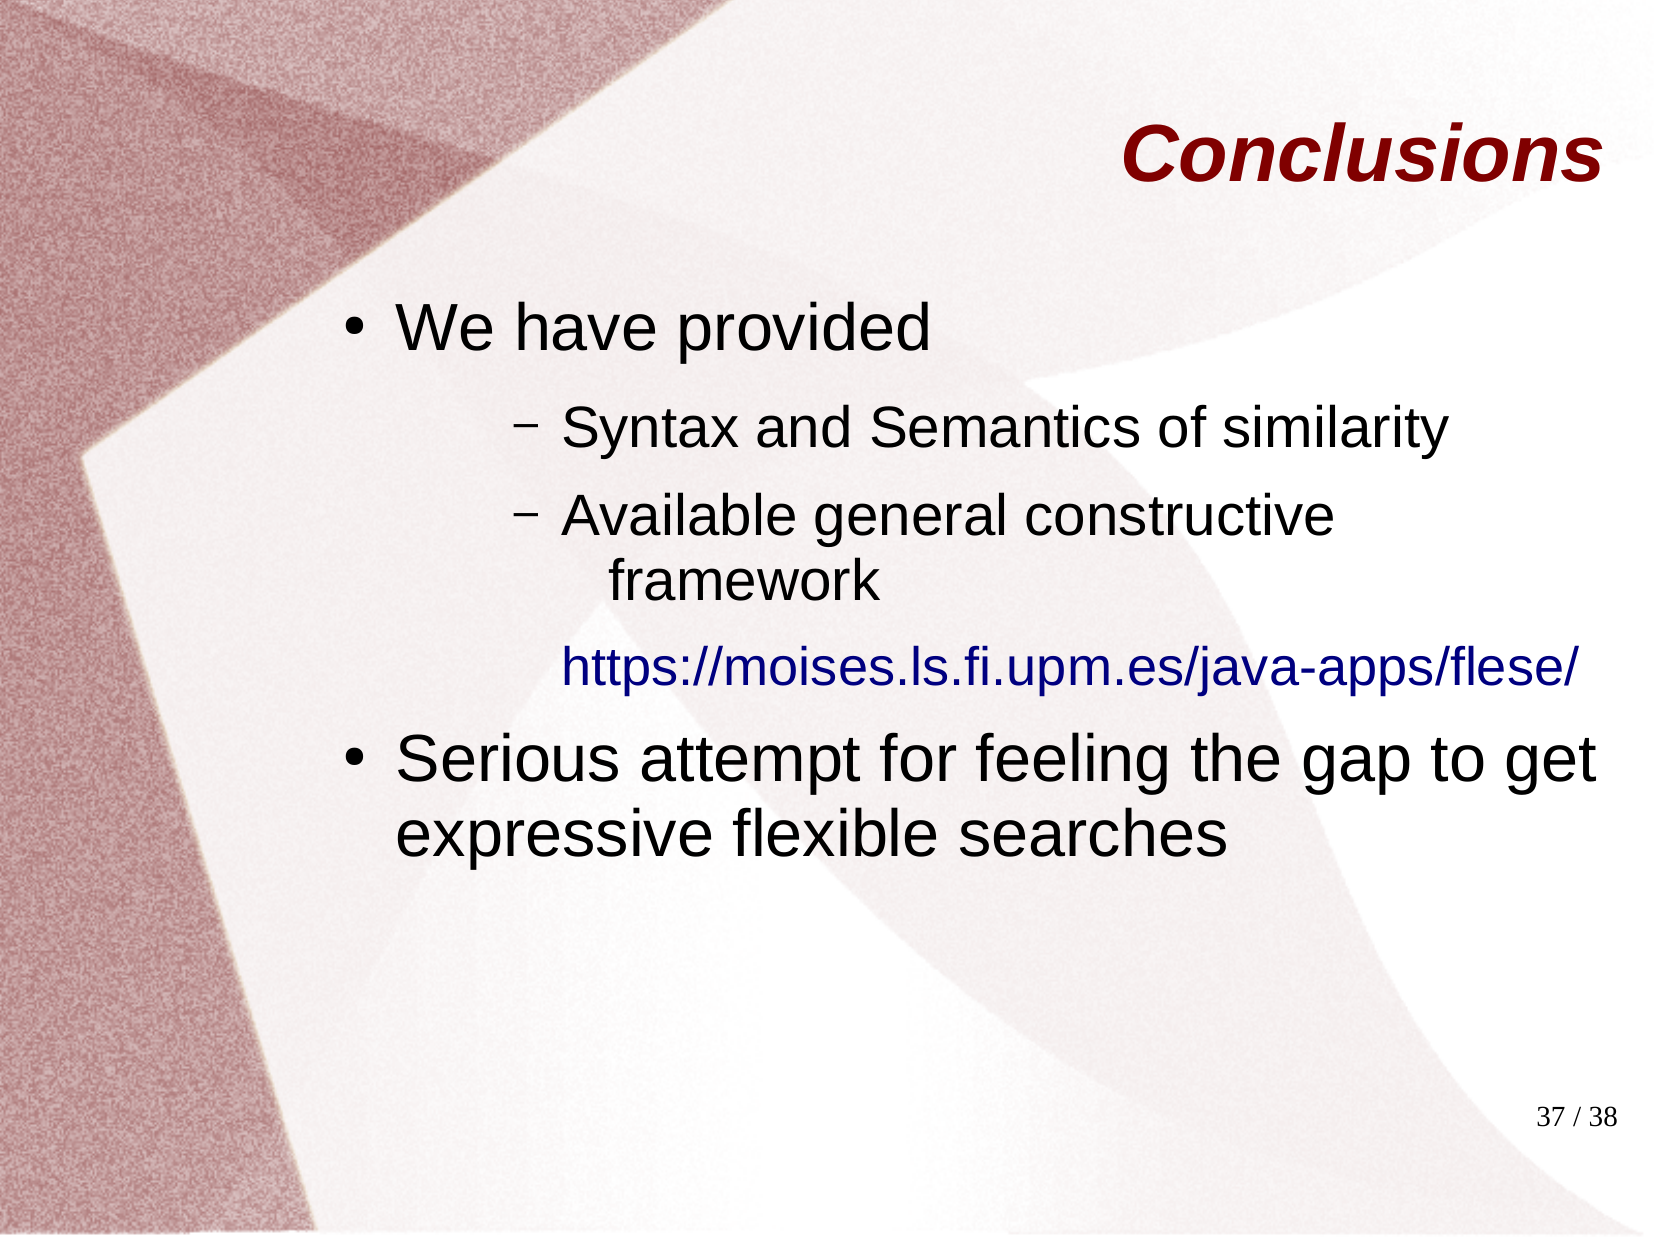

# Conclusions
We have provided
Syntax and Semantics of similarity
Available general constructive framework
https://moises.ls.fi.upm.es/java-apps/flese/
Serious attempt for feeling the gap to get expressive flexible searches
37